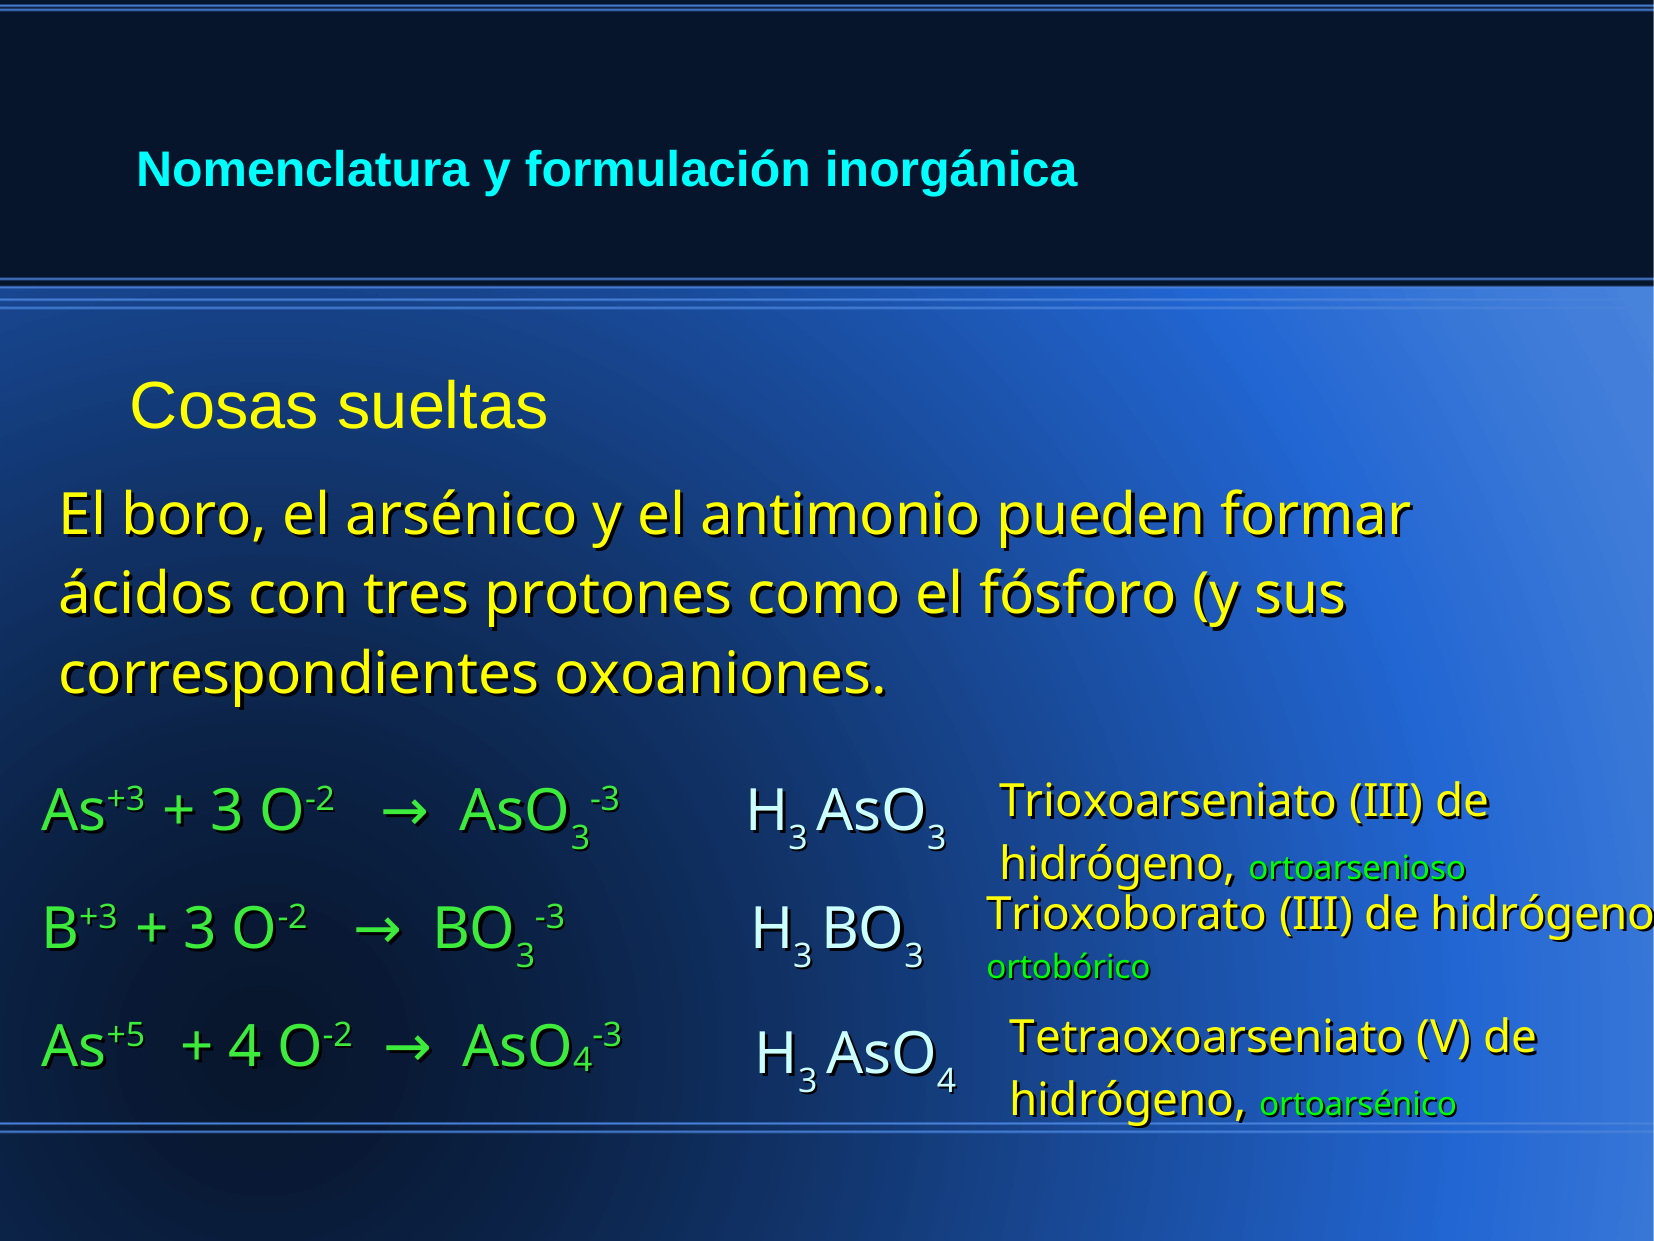

# Nomenclatura y formulación inorgánica
Cosas sueltas
El boro, el arsénico y el antimonio pueden formar ácidos con tres protones como el fósforo (y sus correspondientes oxoaniones.
As+3 + 3 O-2 → AsO3-3
H3 AsO3
Trioxoarseniato (III) de hidrógeno, ortoarsenioso
Trioxoborato (III) de hidrógeno, ortobórico
B+3 + 3 O-2 → BO3-3
H3 BO3
Tetraoxoarseniato (V) de hidrógeno, ortoarsénico
As+5 + 4 O-2 → AsO4-3
H3 AsO4